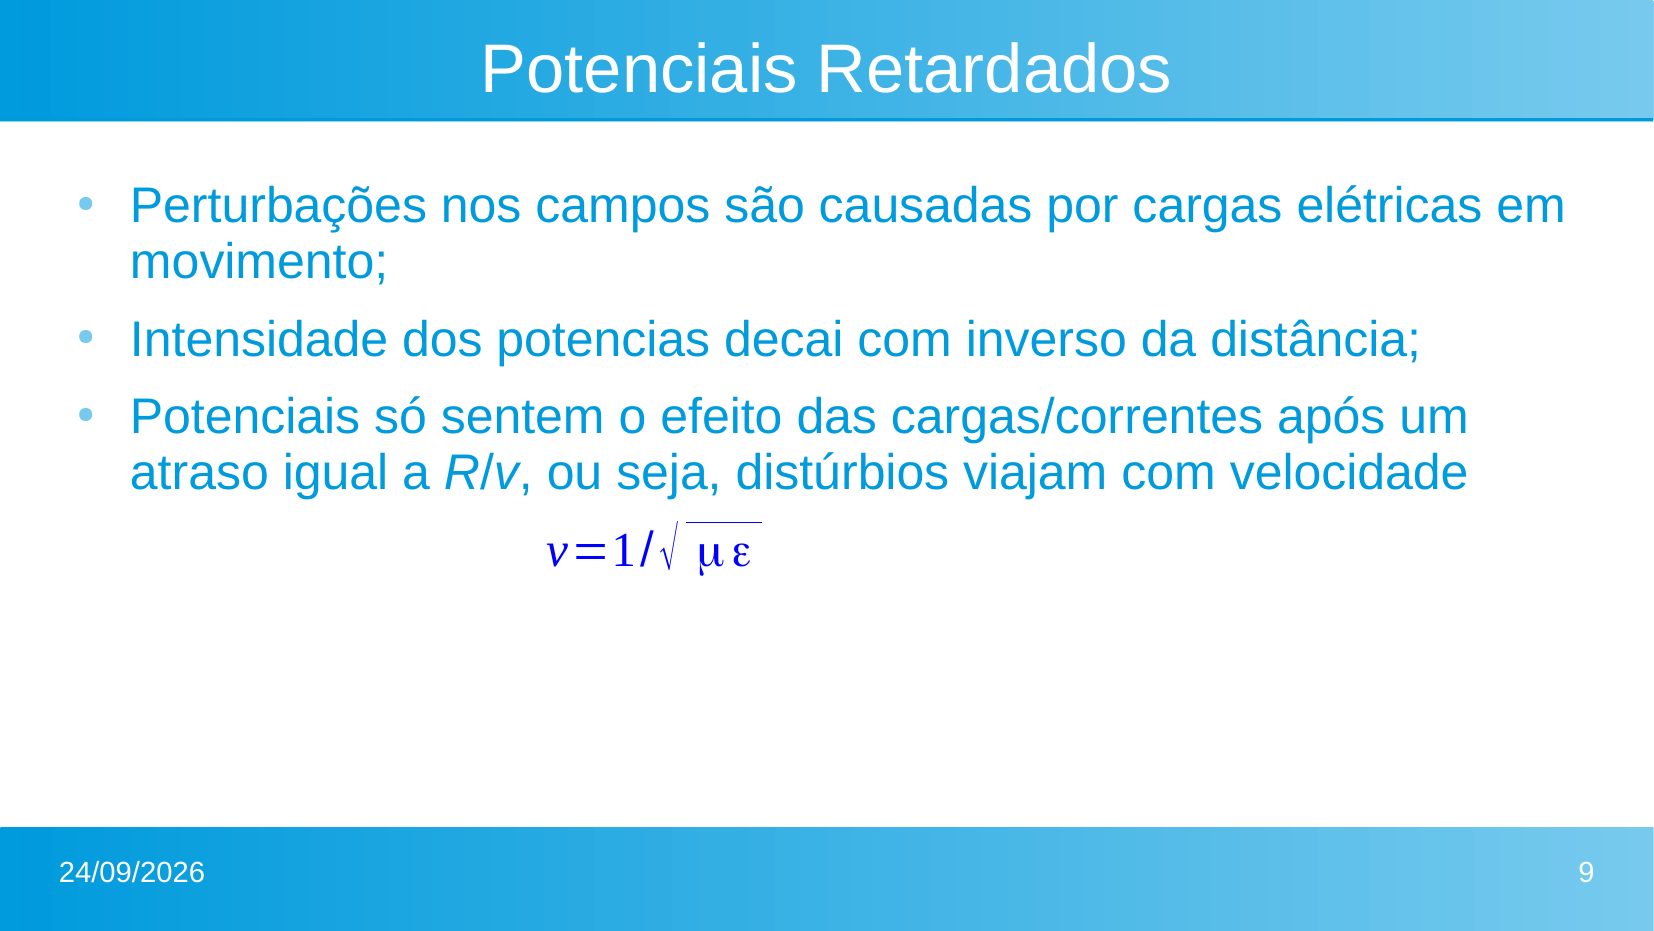

# Potenciais Retardados
Perturbações nos campos são causadas por cargas elétricas em movimento;
Intensidade dos potencias decai com inverso da distância;
Potenciais só sentem o efeito das cargas/correntes após um atraso igual a R/v, ou seja, distúrbios viajam com velocidade
9